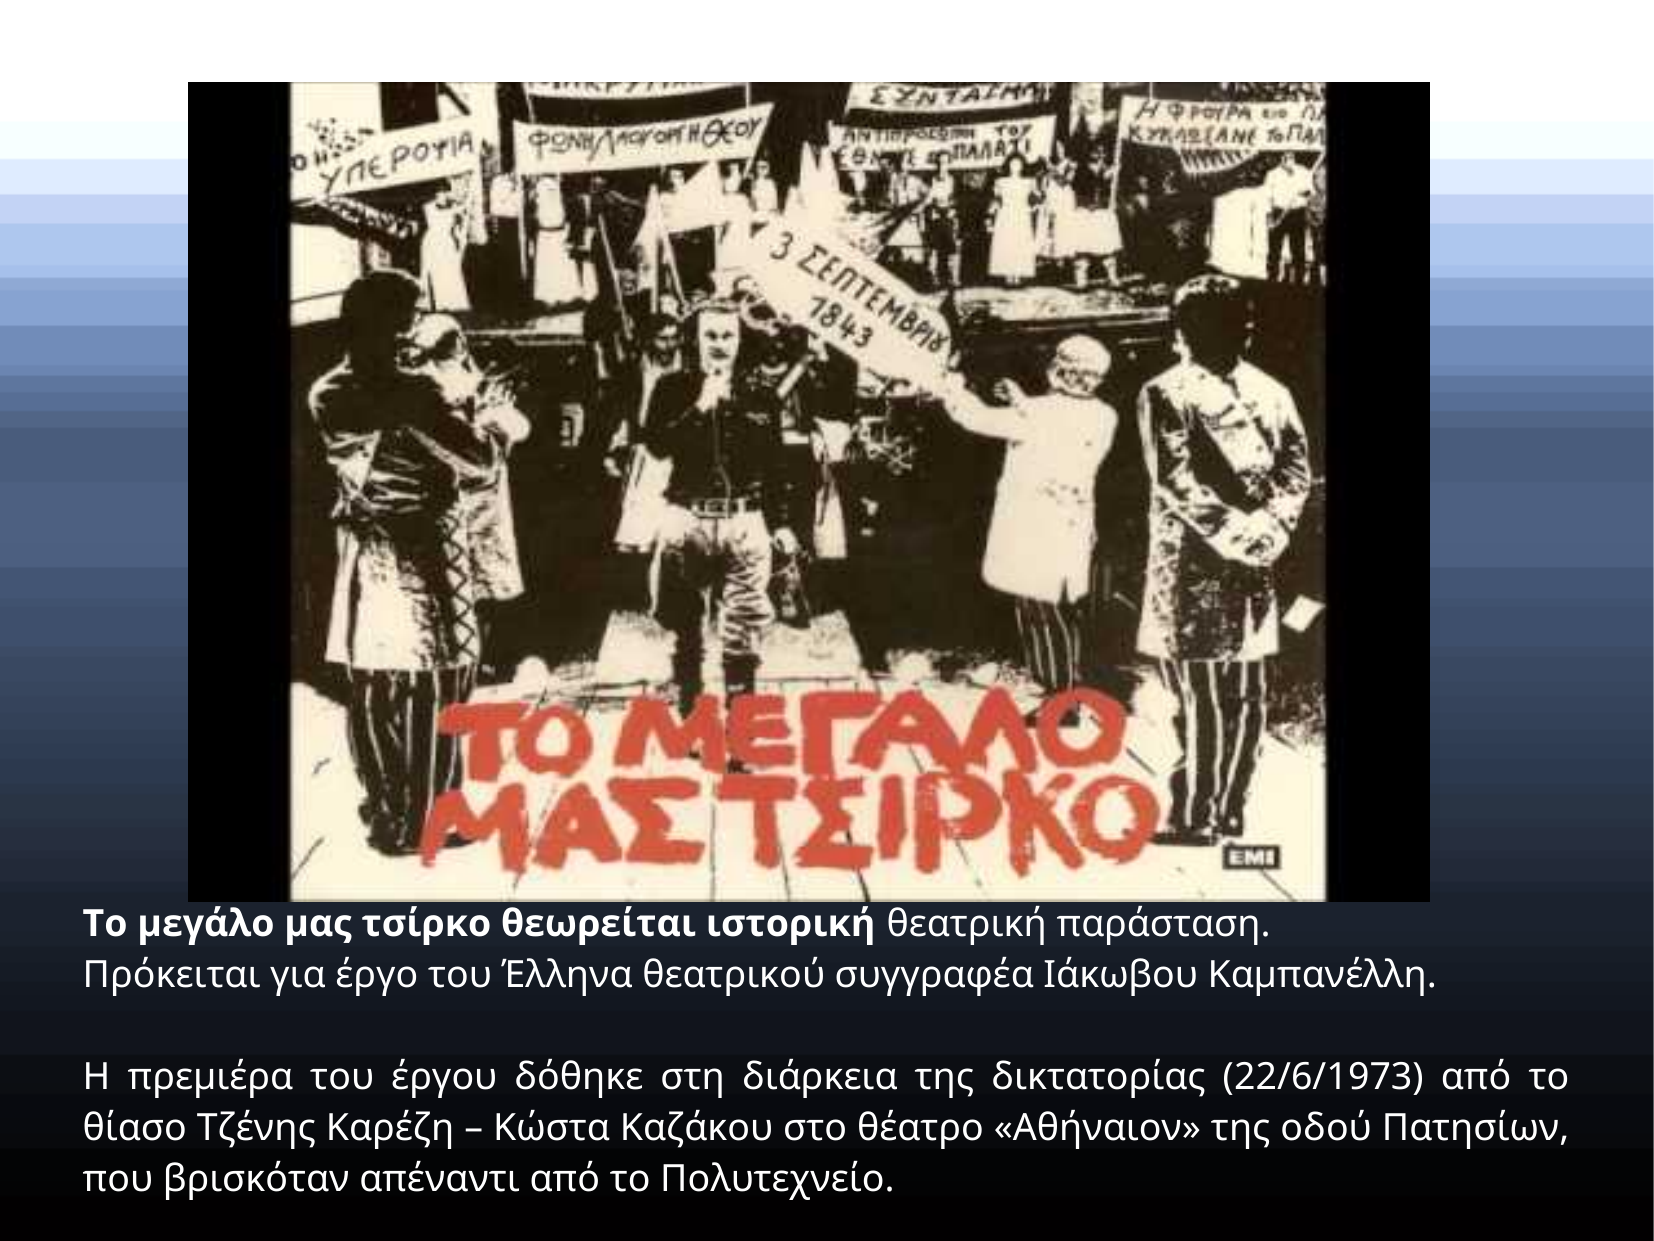

# Το μεγάλο μας τσίρκο θεωρείται ιστορική θεατρική παράσταση.
Πρόκειται για έργο του Έλληνα θεατρικού συγγραφέα Ιάκωβου Καμπανέλλη.
Η πρεμιέρα του έργου δόθηκε στη διάρκεια της δικτατορίας (22/6/1973) από το θίασο Τζένης Καρέζη – Κώστα Καζάκου στο θέατρο «Αθήναιον» της οδού Πατησίων, που βρισκόταν απέναντι από το Πολυτεχνείο.